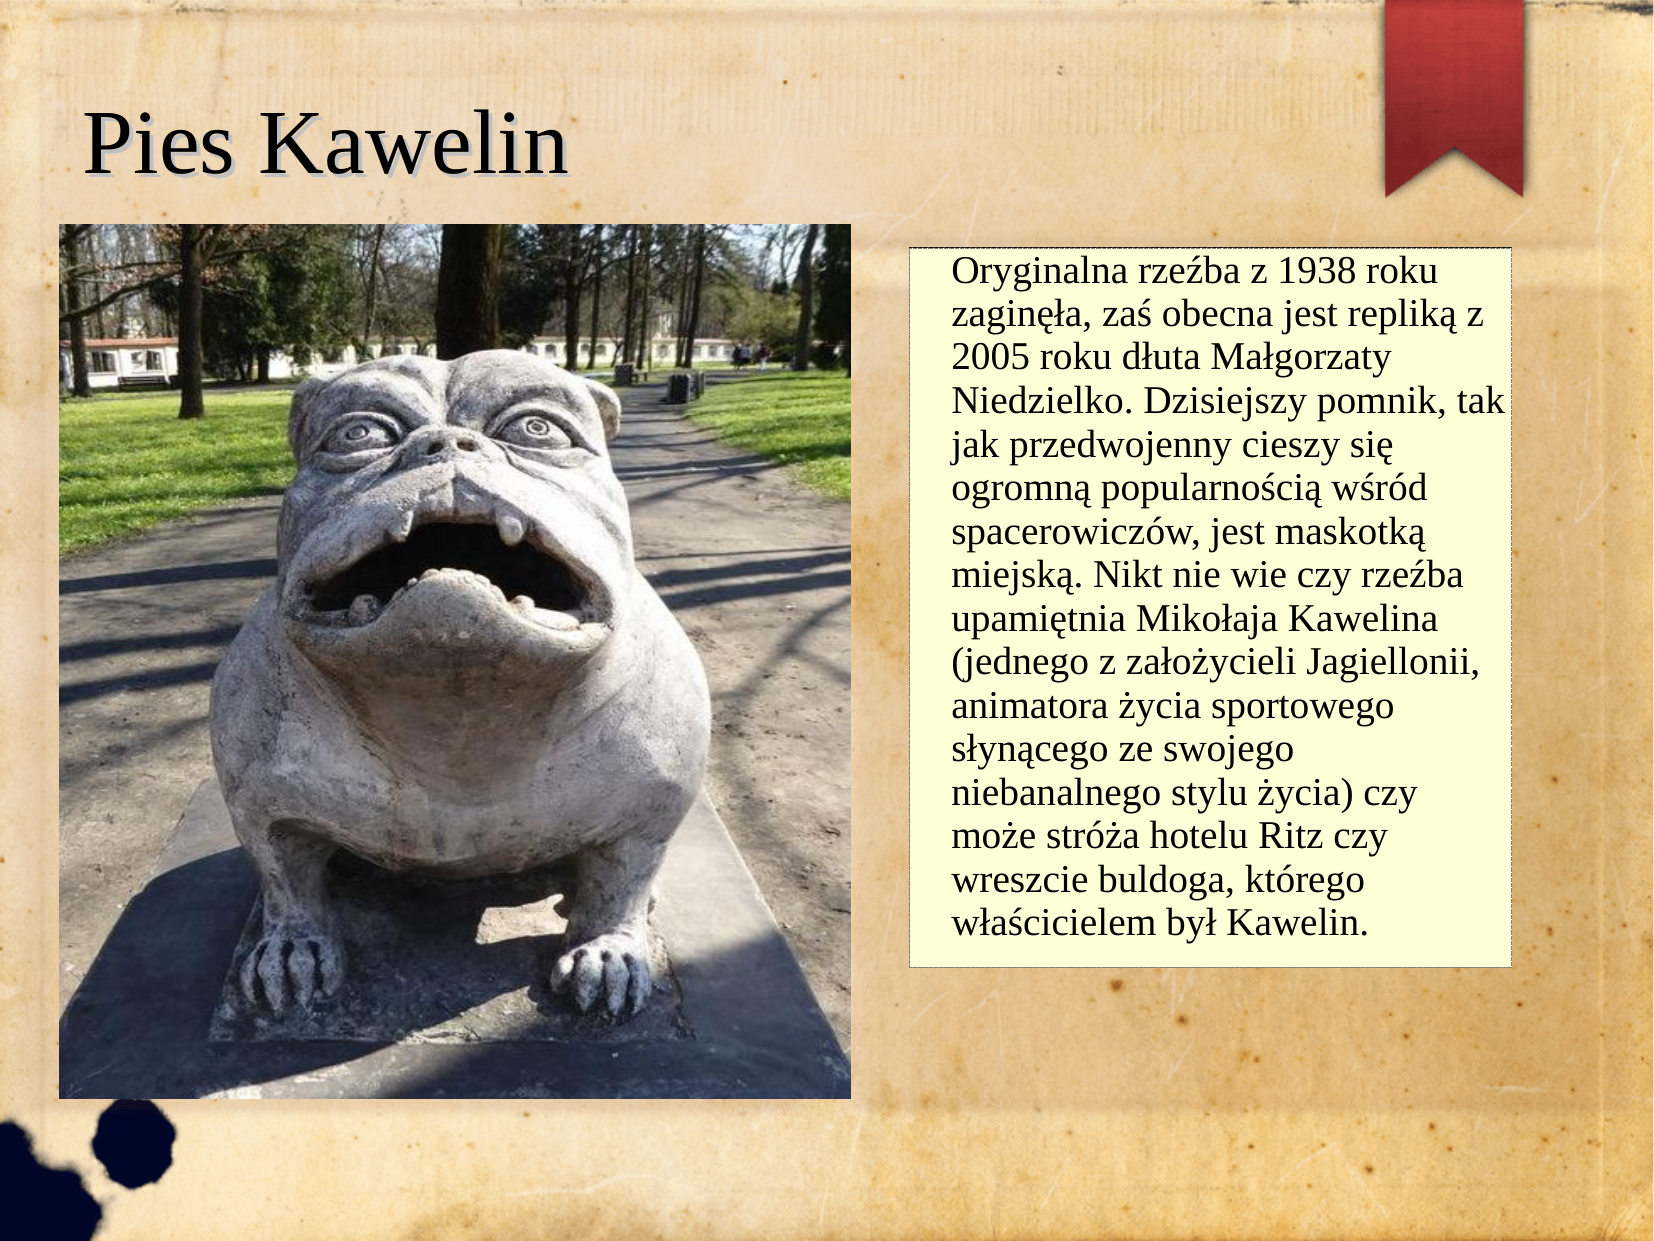

# Pies Kawelin
Oryginalna rzeźba z 1938 roku zaginęła, zaś obecna jest repliką z 2005 roku dłuta Małgorzaty Niedzielko. Dzisiejszy pomnik, tak jak przedwojenny cieszy się ogromną popularnością wśród spacerowiczów, jest maskotką miejską. Nikt nie wie czy rzeźba upamiętnia Mikołaja Kawelina (jednego z założycieli Jagiellonii, animatora życia sportowego słynącego ze swojego niebanalnego stylu życia) czy może stróża hotelu Ritz czy wreszcie buldoga, którego właścicielem był Kawelin.